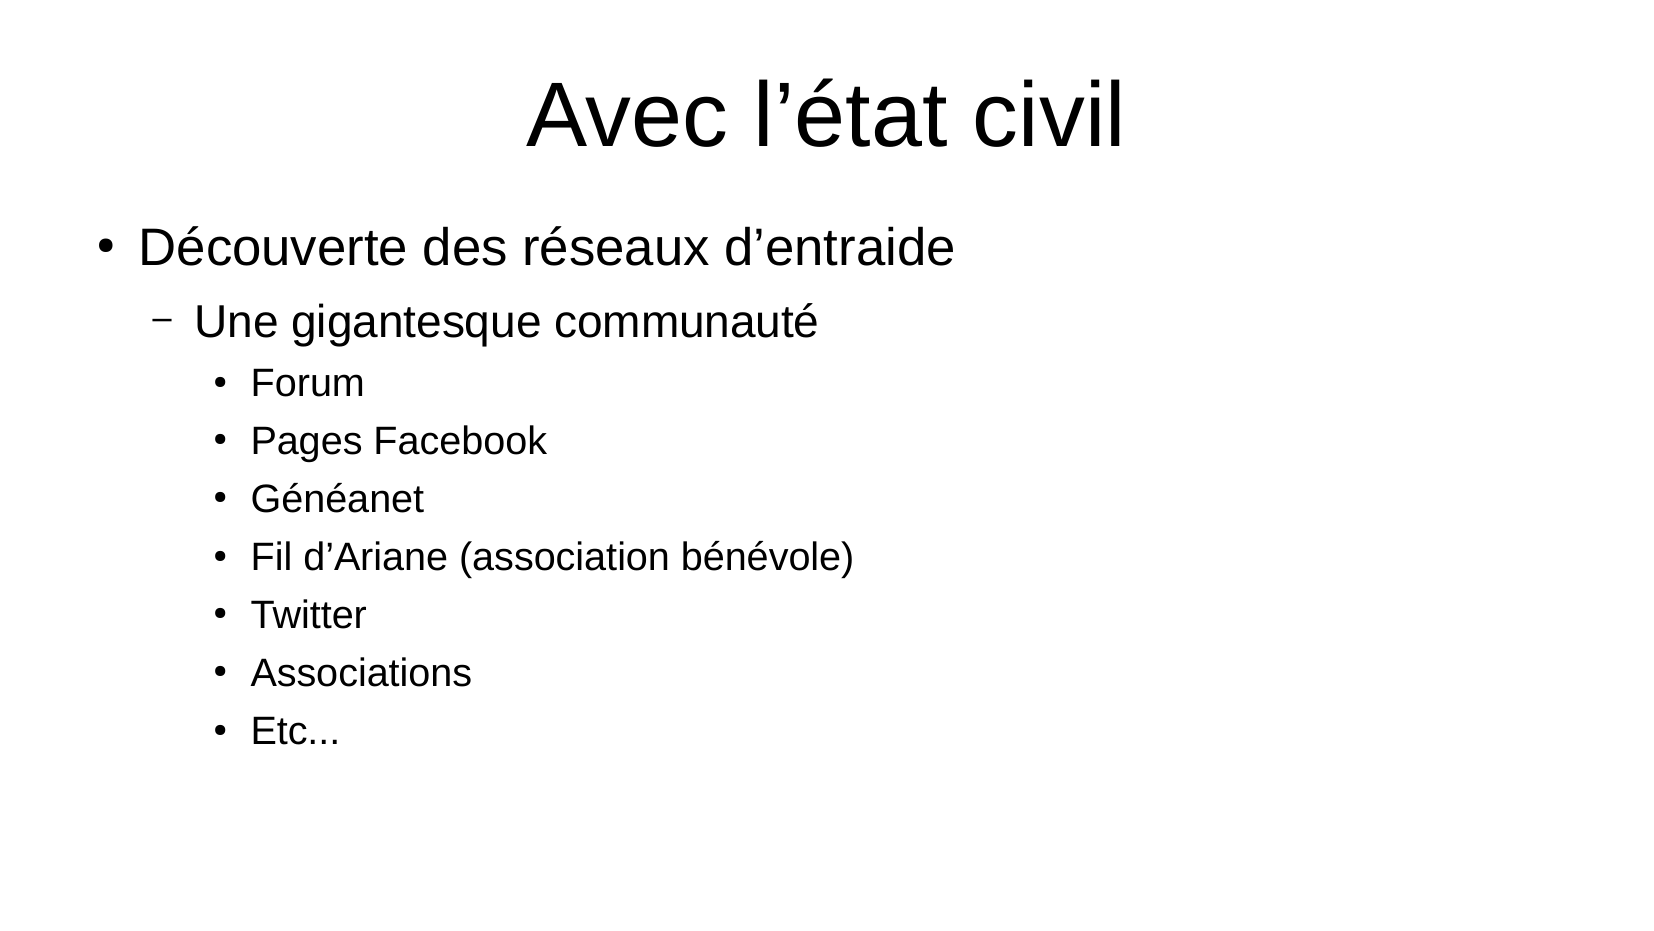

# Avec l’état civil
Découverte des réseaux d’entraide
Une gigantesque communauté
Forum
Pages Facebook
Généanet
Fil d’Ariane (association bénévole)
Twitter
Associations
Etc...